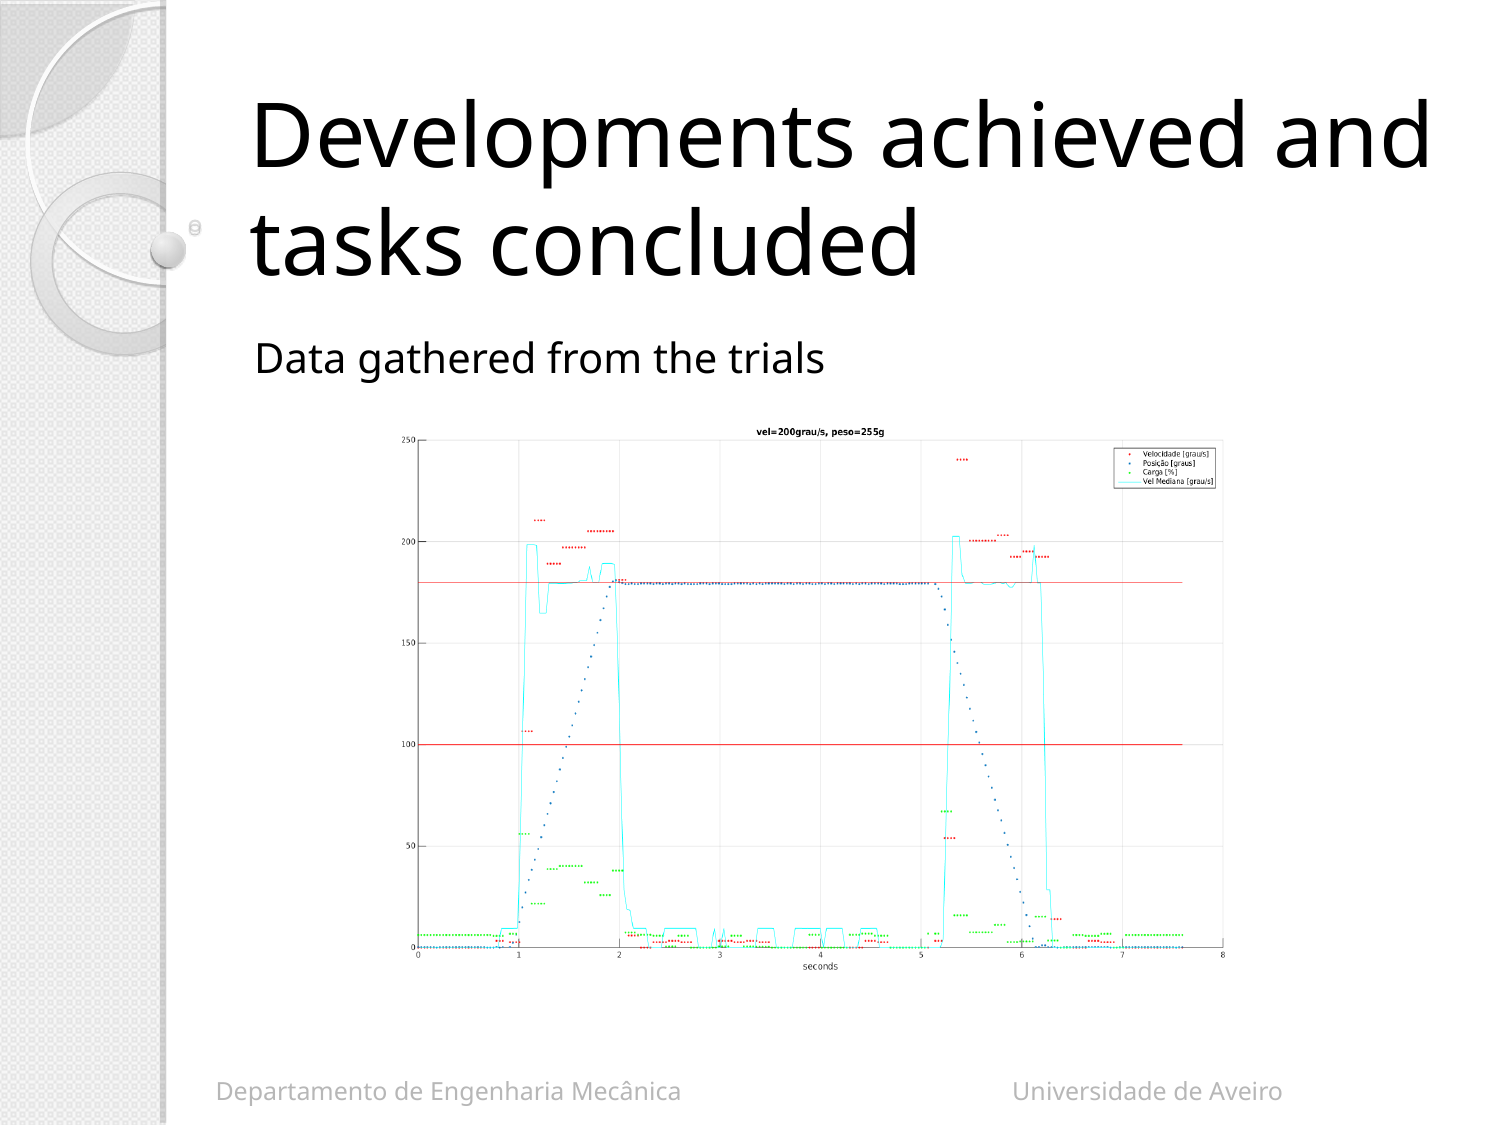

# Developments achieved and tasks concluded
Data gathered from the trials
Departamento de Engenharia Mecânica Universidade de Aveiro